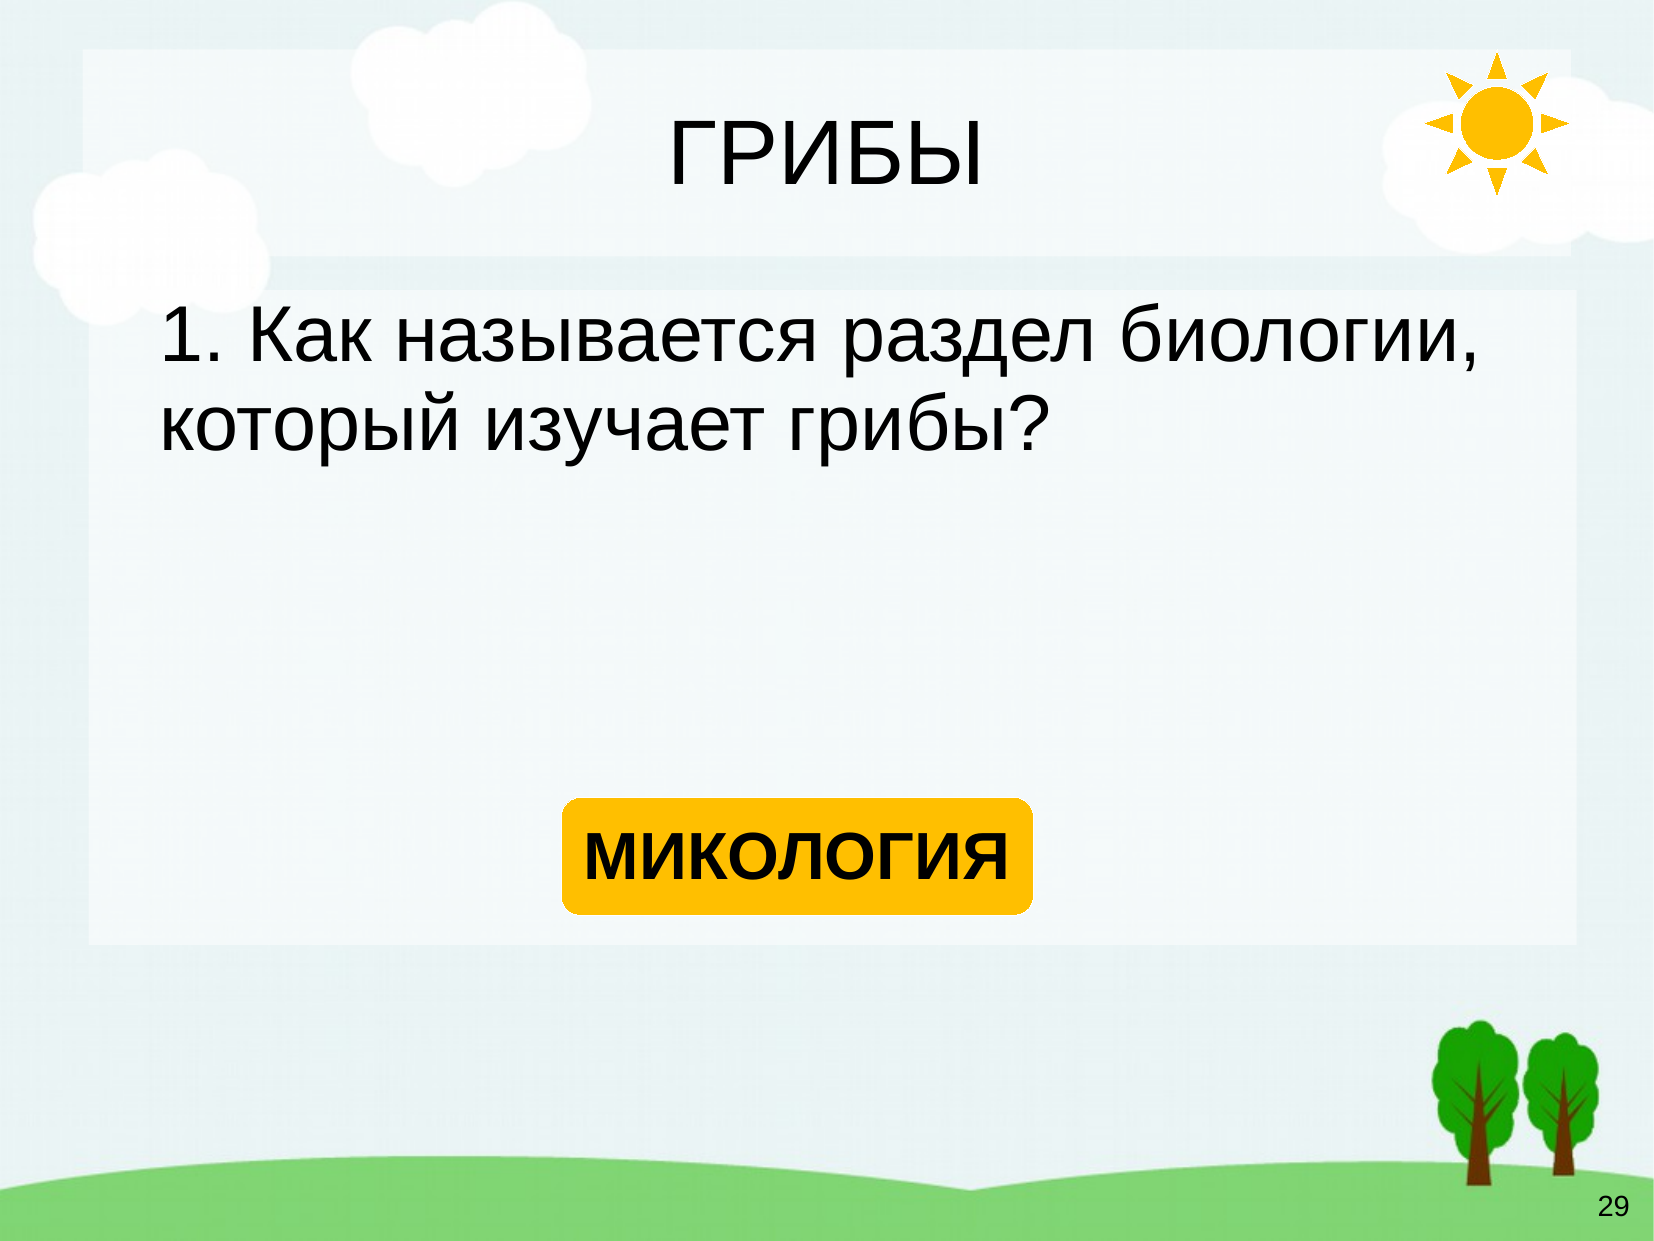

# ГРИБЫ
1. Как называется раздел биологии, который изучает грибы?
МИКОЛОГИЯ
29